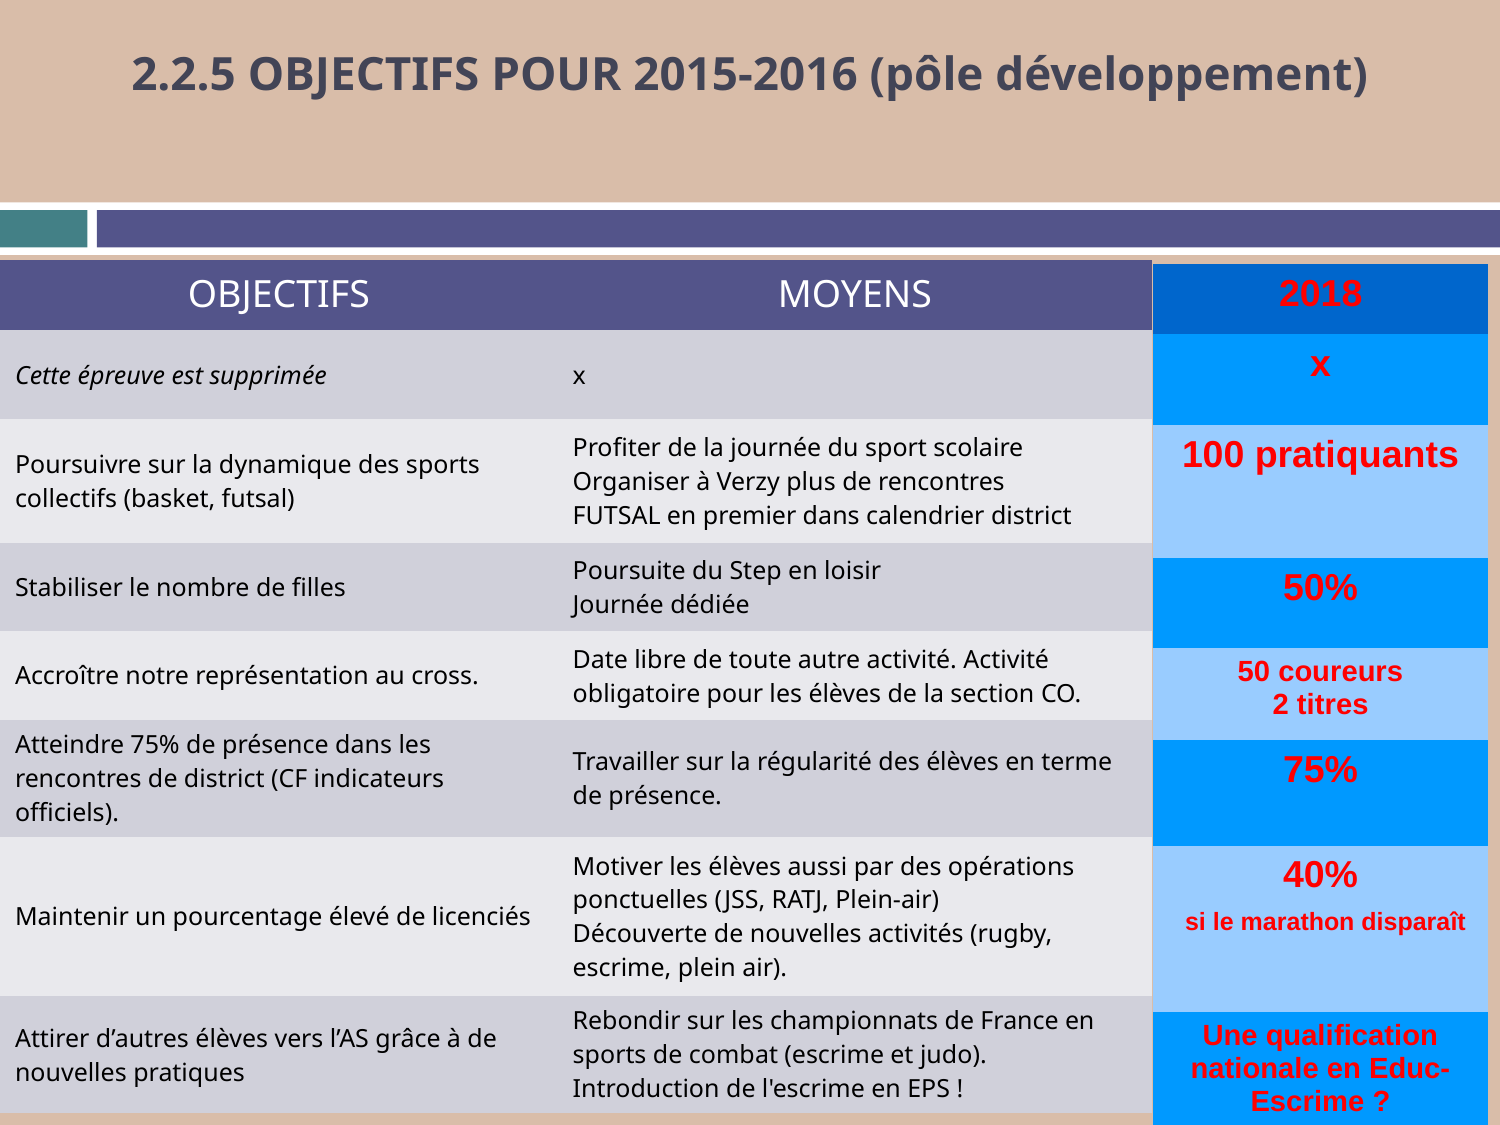

# 2.2.5 OBJECTIFS POUR 2015-2016 (pôle développement)
| OBJECTIFS | MOYENS |
| --- | --- |
| Cette épreuve est supprimée | x |
| Poursuivre sur la dynamique des sports collectifs (basket, futsal) | Profiter de la journée du sport scolaire Organiser à Verzy plus de rencontres FUTSAL en premier dans calendrier district |
| Stabiliser le nombre de filles | Poursuite du Step en loisir Journée dédiée |
| Accroître notre représentation au cross. | Date libre de toute autre activité. Activité obligatoire pour les élèves de la section CO. |
| Atteindre 75% de présence dans les rencontres de district (CF indicateurs officiels). | Travailler sur la régularité des élèves en terme de présence. |
| Maintenir un pourcentage élevé de licenciés | Motiver les élèves aussi par des opérations ponctuelles (JSS, RATJ, Plein-air) Découverte de nouvelles activités (rugby, escrime, plein air). |
| Attirer d’autres élèves vers l’AS grâce à de nouvelles pratiques | Rebondir sur les championnats de France en sports de combat (escrime et judo). Introduction de l'escrime en EPS ! |
| 2018 |
| --- |
| x |
| 100 pratiquants |
| 50% |
| 50 coureurs 2 titres |
| 75% |
| 40% si le marathon disparaît |
| Une qualification nationale en Educ-Escrime ? |